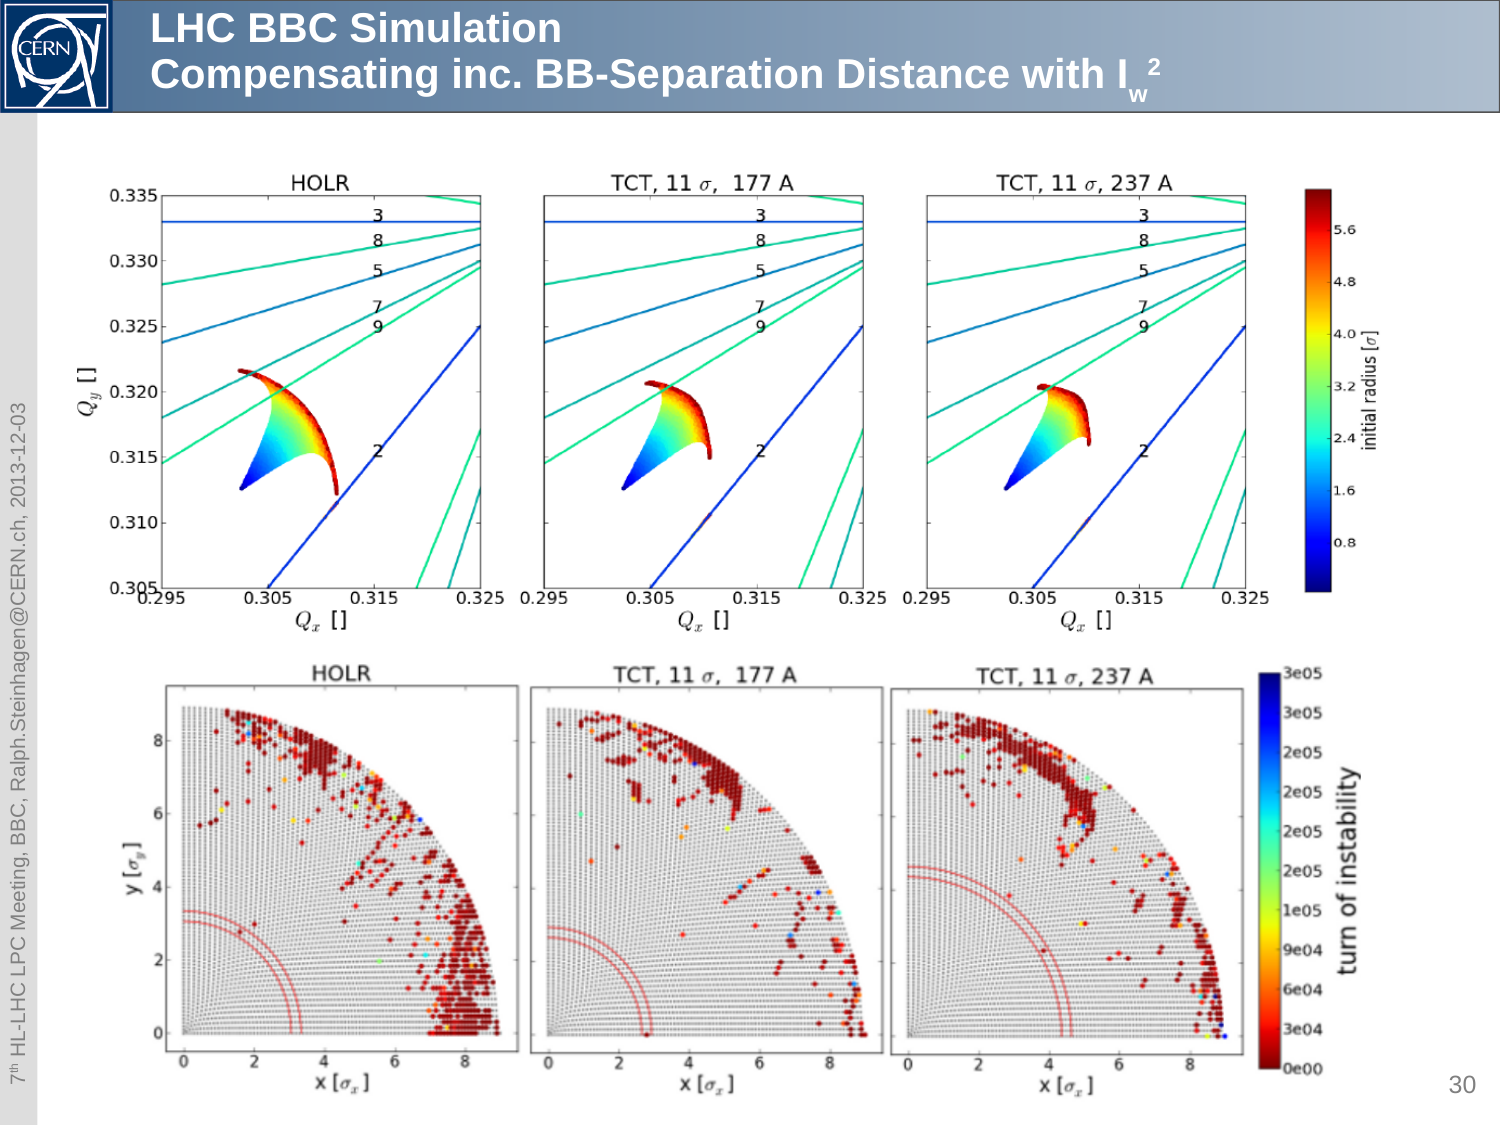

# LHC BBC Simulation Compensating inc. BB-Separation Distance with Iw2